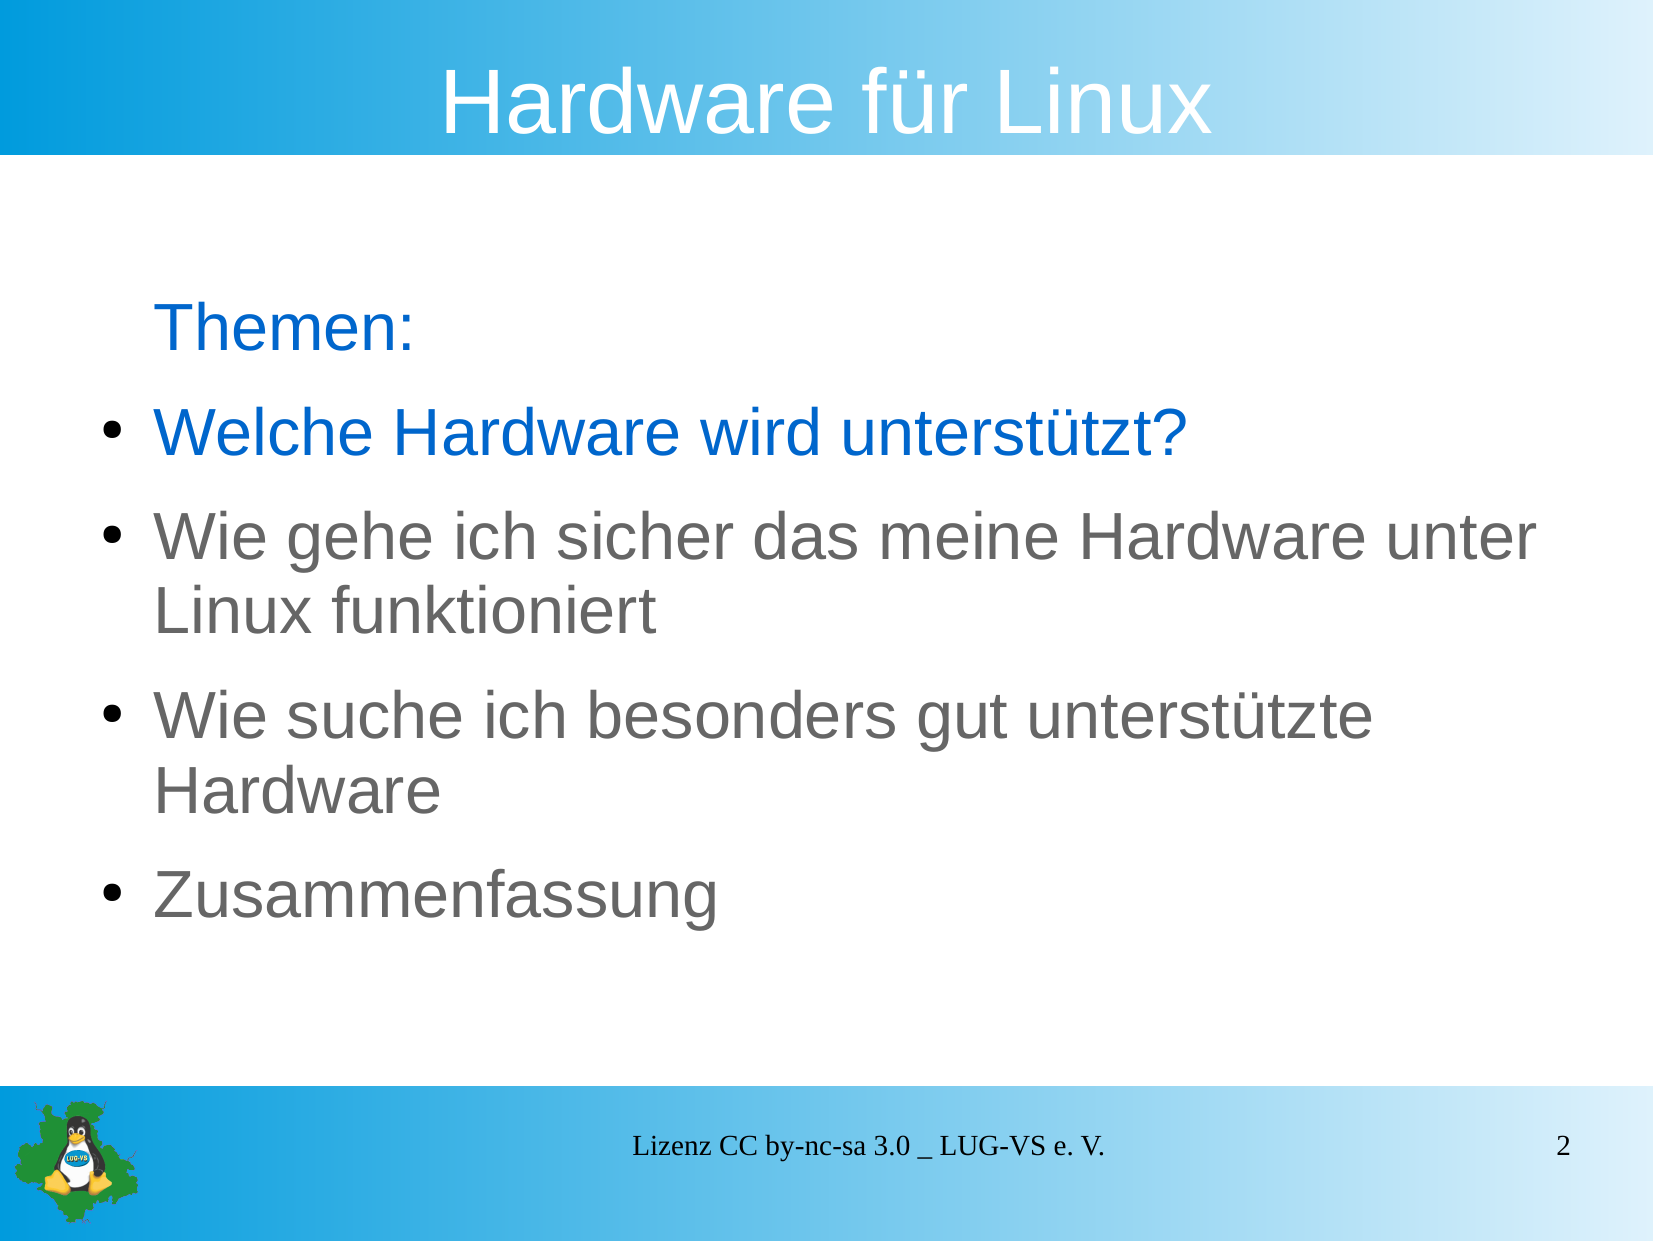

# Hardware für Linux
Themen:
Welche Hardware wird unterstützt?
Wie gehe ich sicher das meine Hardware unter Linux funktioniert
Wie suche ich besonders gut unterstützte Hardware
Zusammenfassung